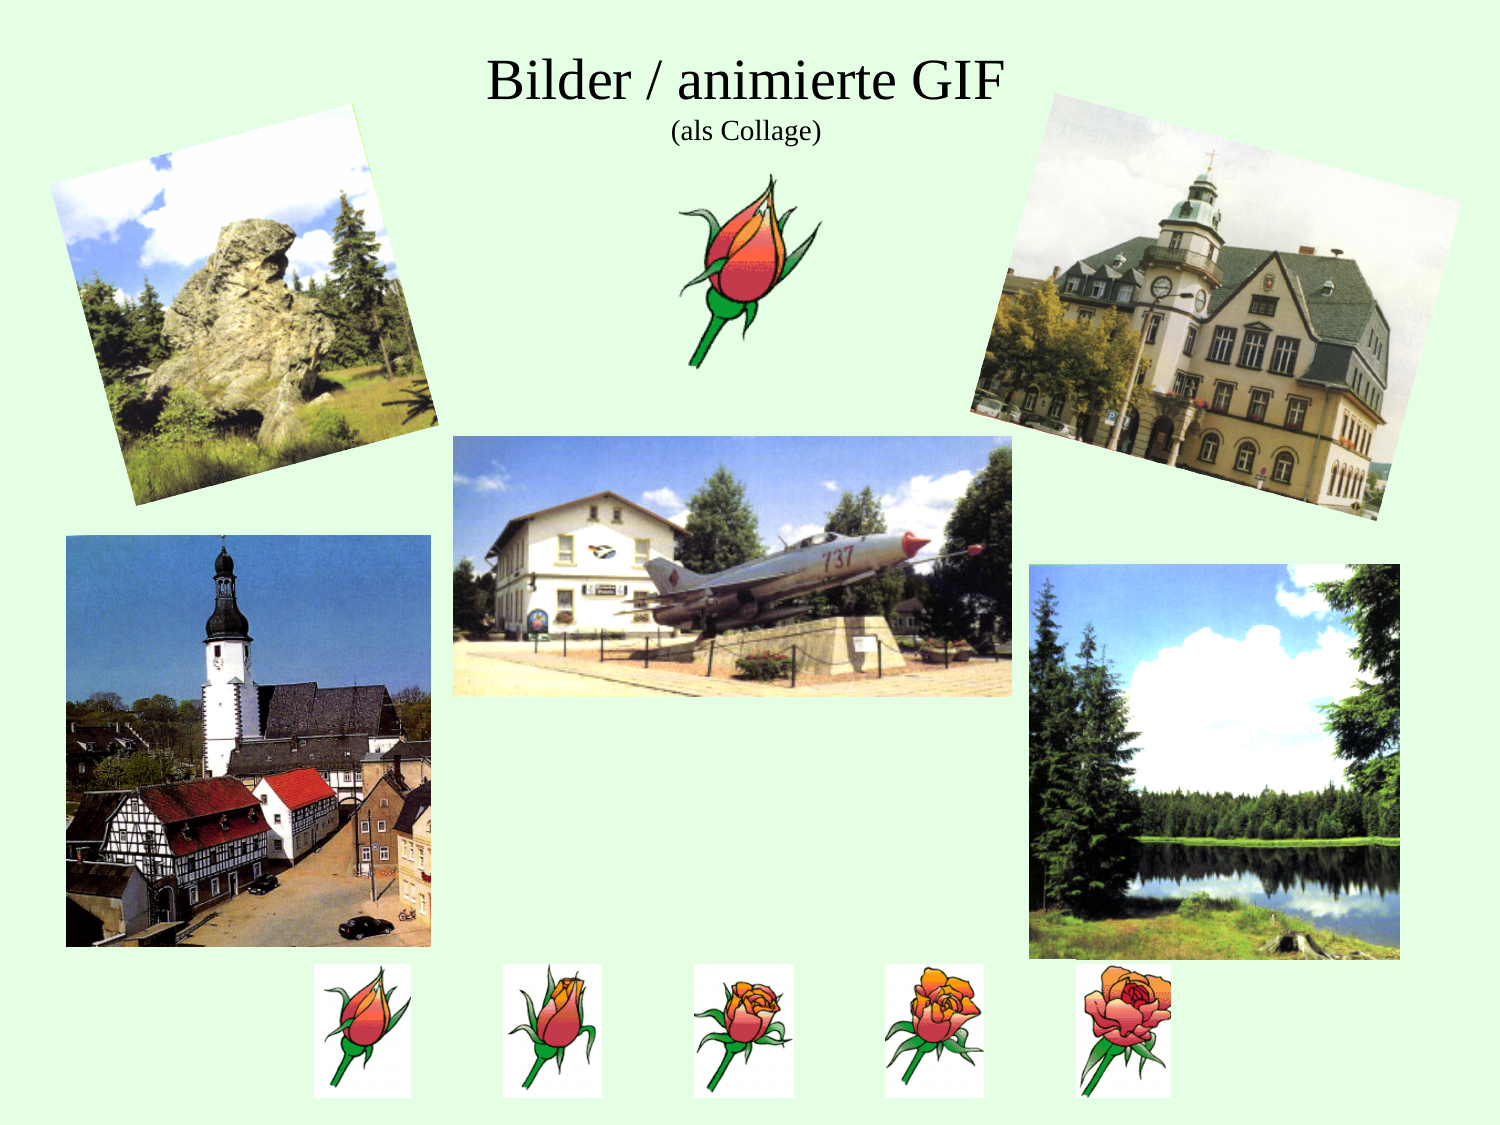

# Bilder / animierte GIF (als Collage)